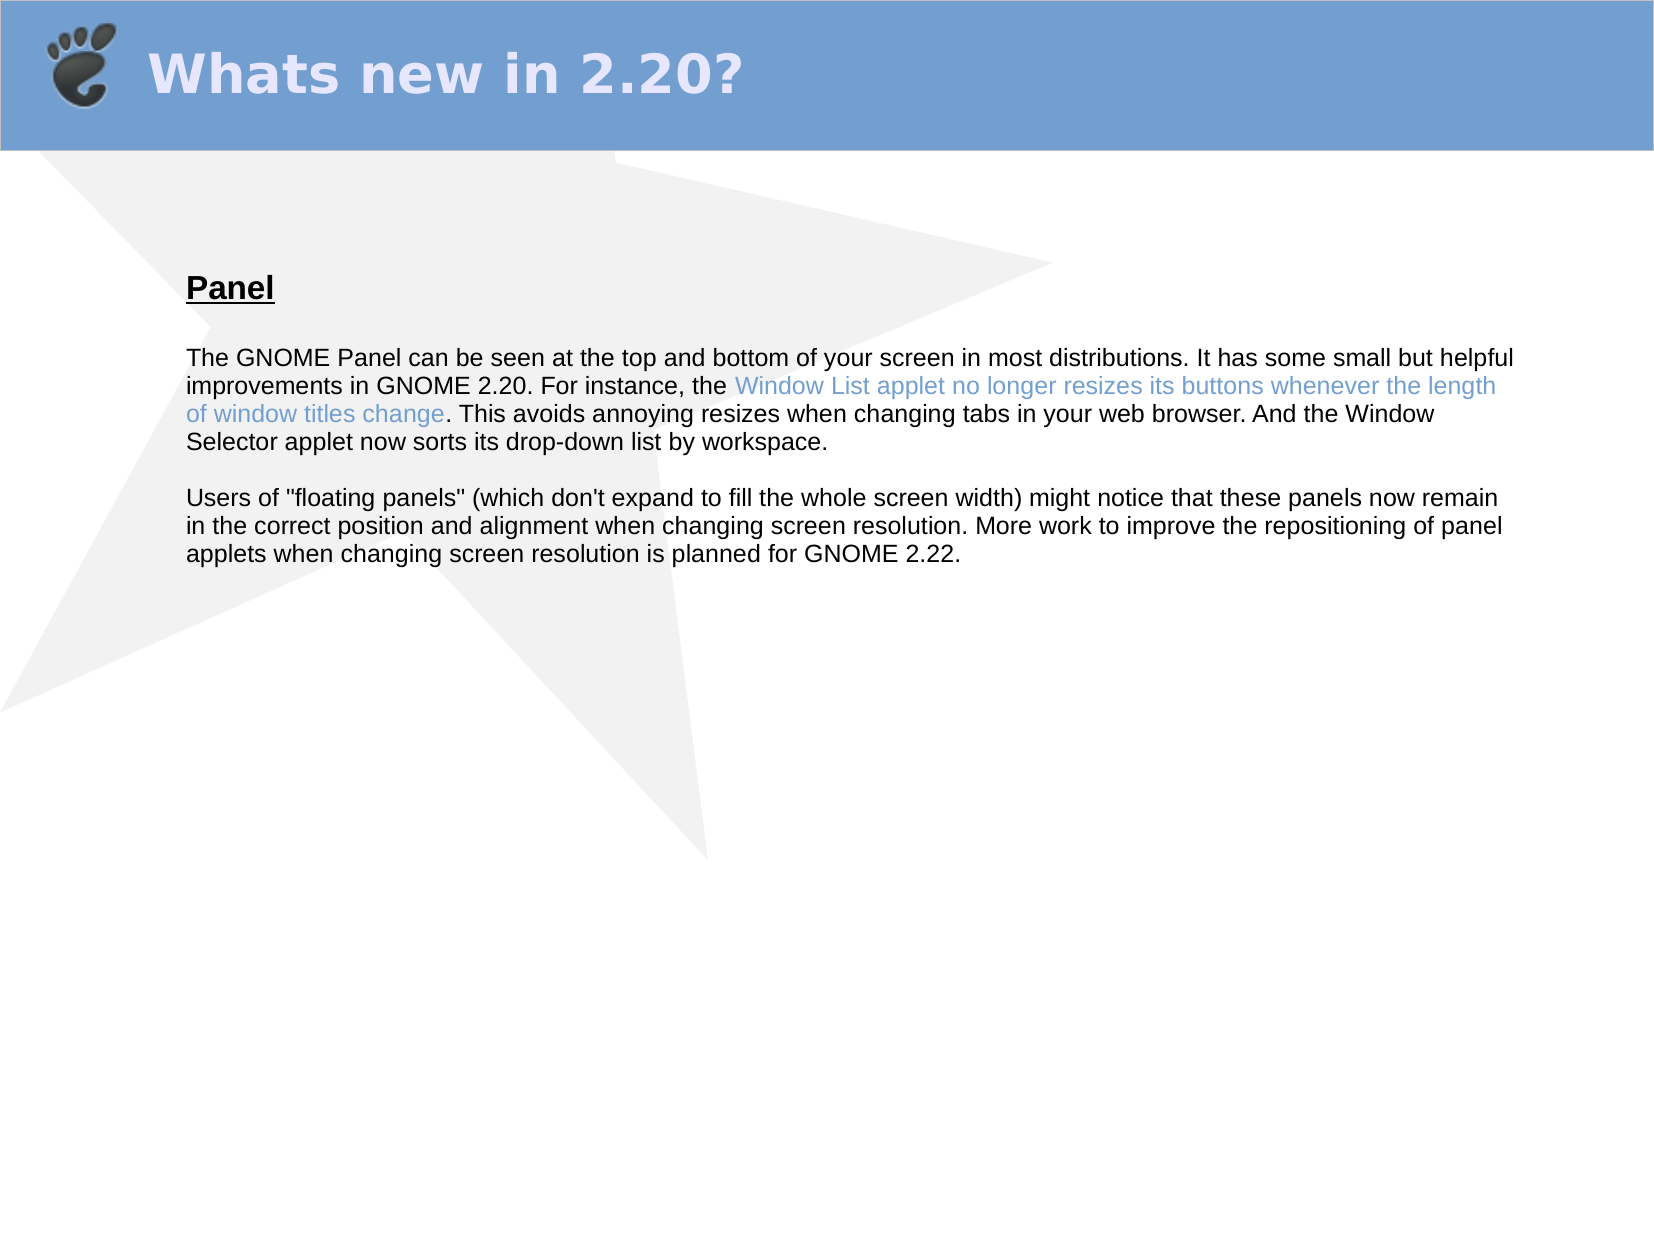

Whats new in 2.20?
#
Panel
The GNOME Panel can be seen at the top and bottom of your screen in most distributions. It has some small but helpful improvements in GNOME 2.20. For instance, the Window List applet no longer resizes its buttons whenever the length of window titles change. This avoids annoying resizes when changing tabs in your web browser. And the Window Selector applet now sorts its drop-down list by workspace.
Users of "floating panels" (which don't expand to fill the whole screen width) might notice that these panels now remain in the correct position and alignment when changing screen resolution. More work to improve the repositioning of panel applets when changing screen resolution is planned for GNOME 2.22.